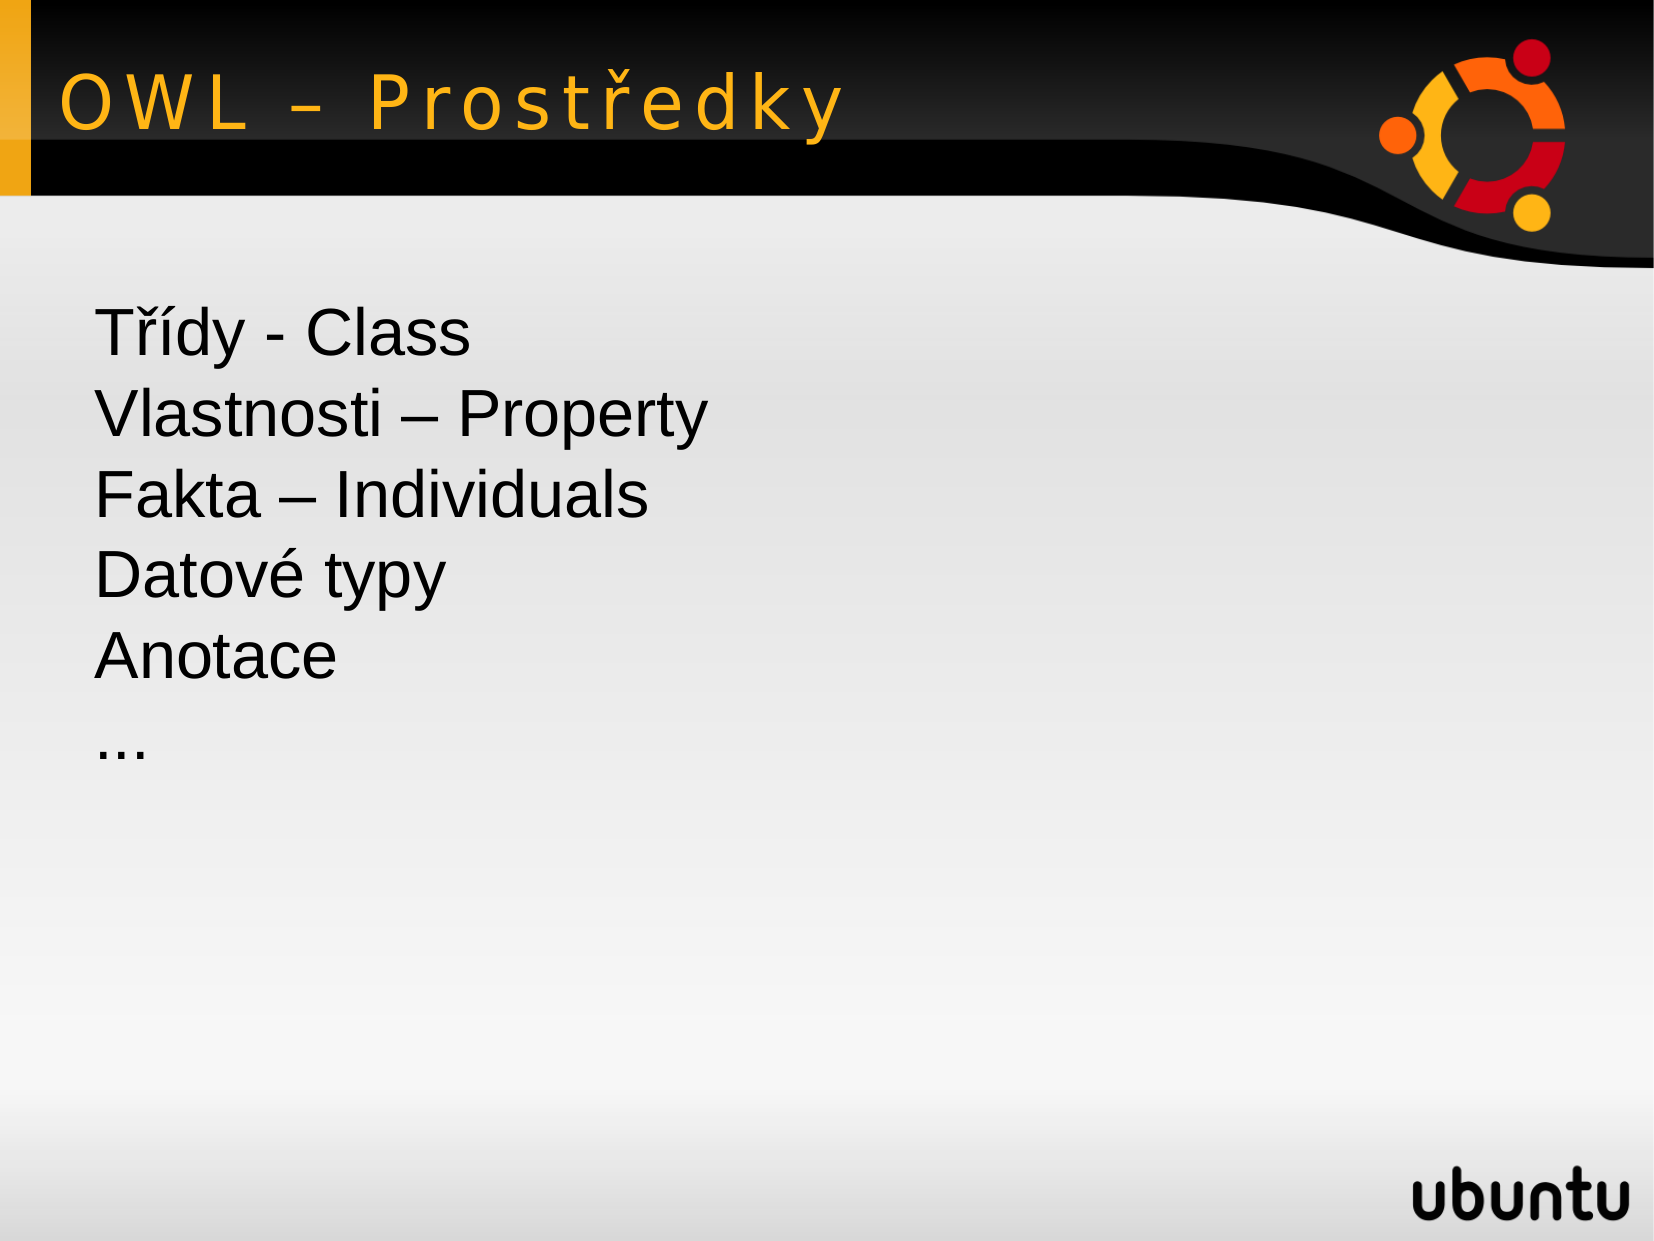

# OWL – Prostředky
Třídy - Class
Vlastnosti – Property
Fakta – Individuals
Datové typy
Anotace
...